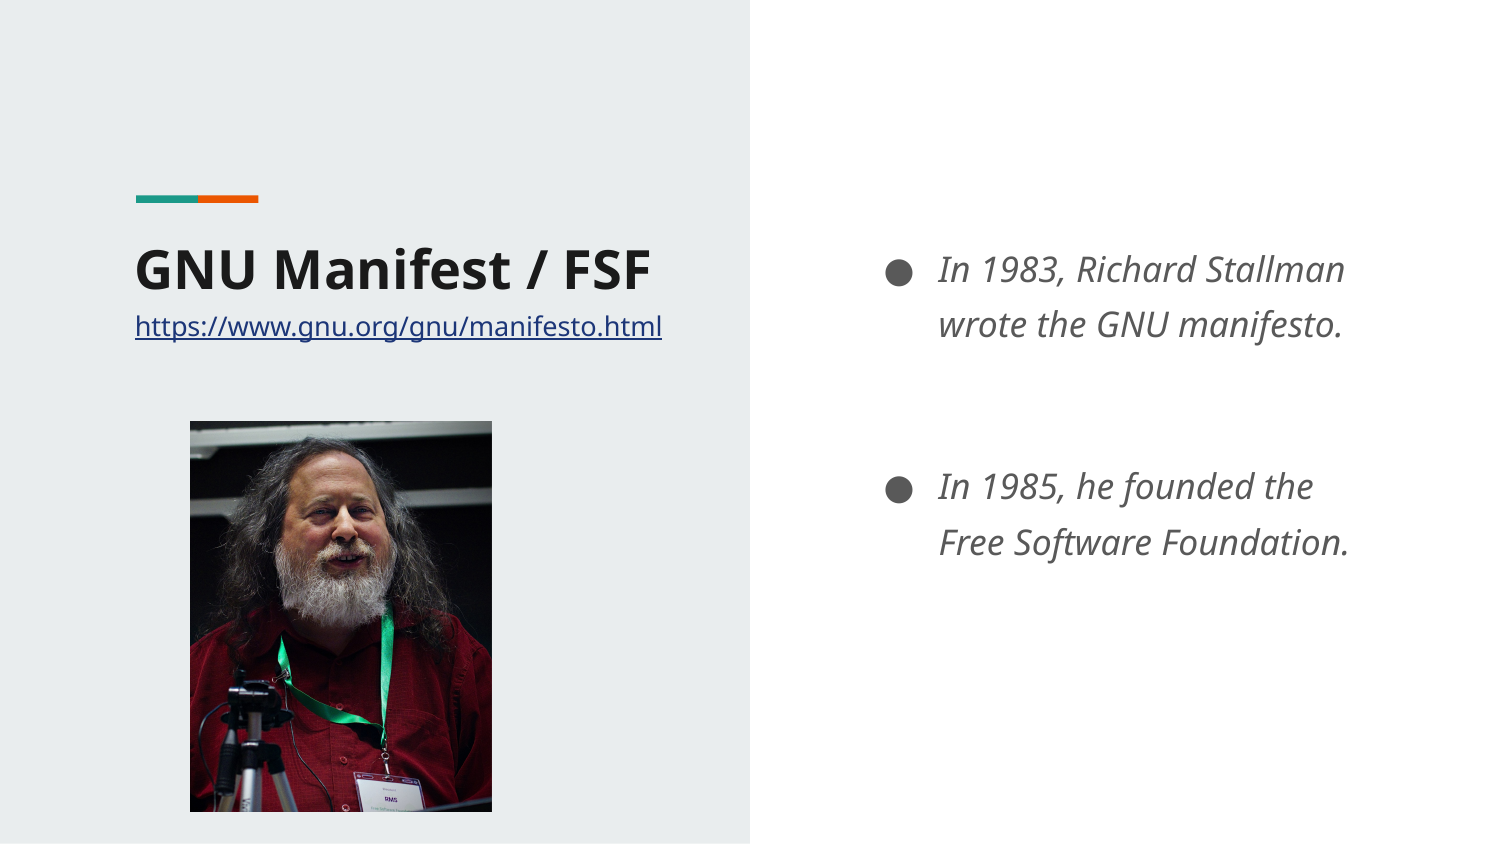

# GNU Manifest / FSF
In 1983, Richard Stallman wrote the GNU manifesto.
In 1985, he founded the Free Software Foundation.
https://www.gnu.org/gnu/manifesto.html